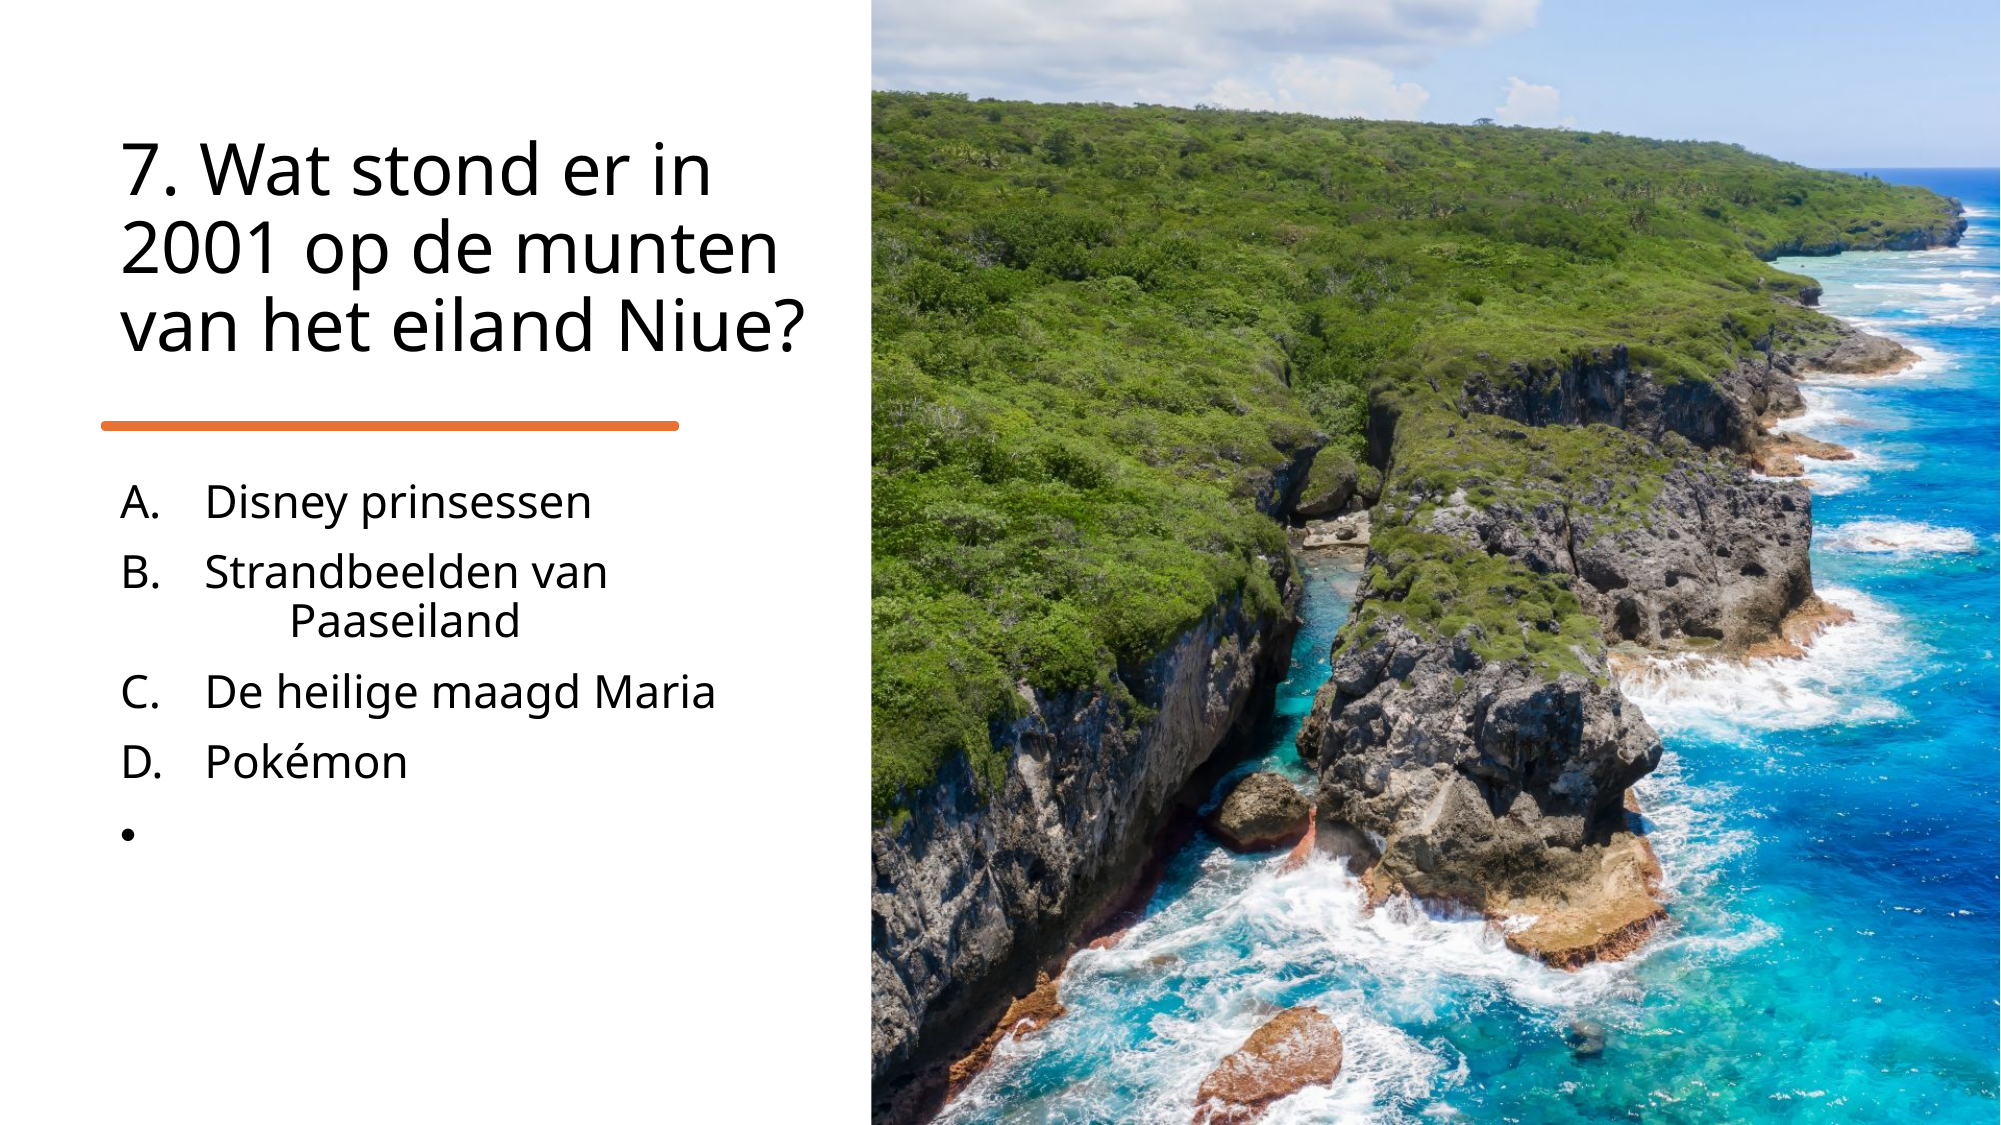

# 7. Wat stond er in 2001 op de munten van het eiland Niue?
Disney prinsessen
Strandbeelden van Paaseiland
De heilige maagd Maria
Pokémon